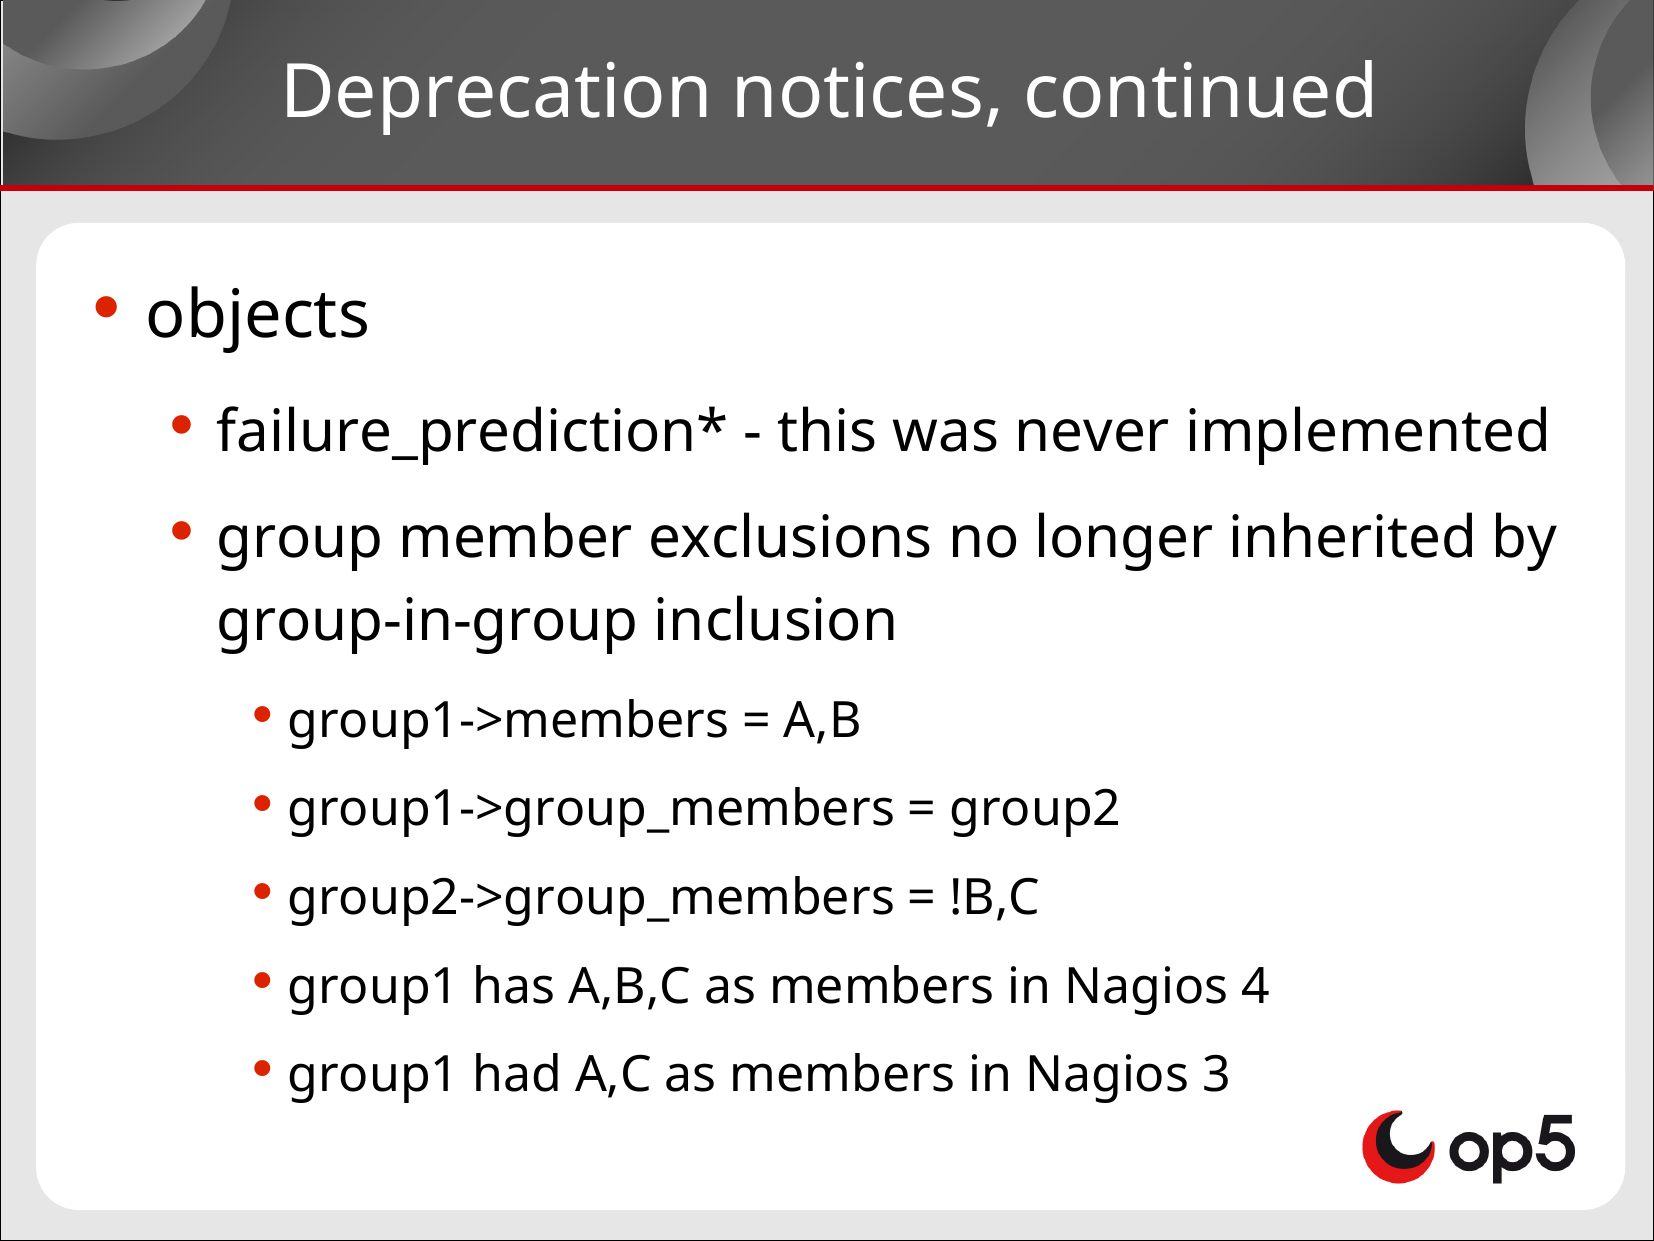

# Deprecation notices, continued
objects
failure_prediction* - this was never implemented
group member exclusions no longer inherited by group-in-group inclusion
group1->members = A,B
group1->group_members = group2
group2->group_members = !B,C
group1 has A,B,C as members in Nagios 4
group1 had A,C as members in Nagios 3